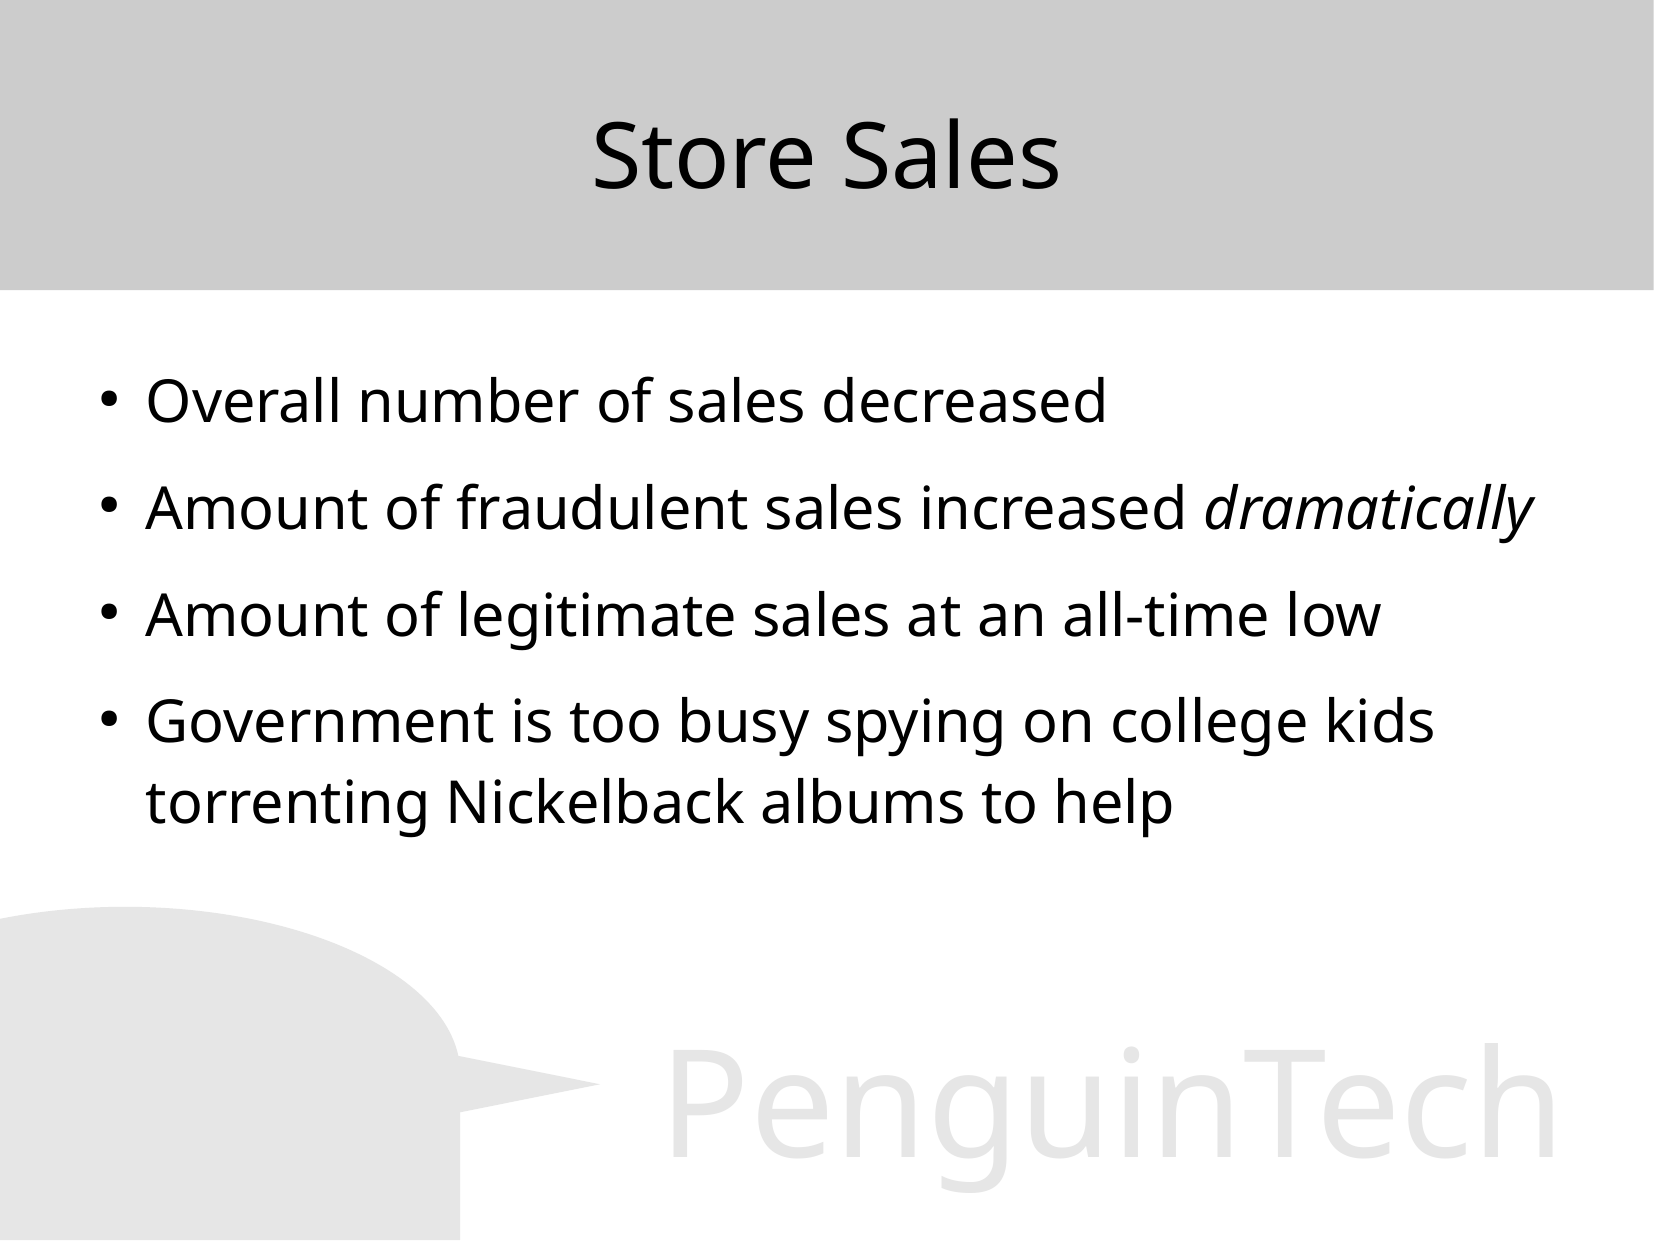

# Store Sales
Overall number of sales decreased
Amount of fraudulent sales increased dramatically
Amount of legitimate sales at an all-time low
Government is too busy spying on college kids torrenting Nickelback albums to help